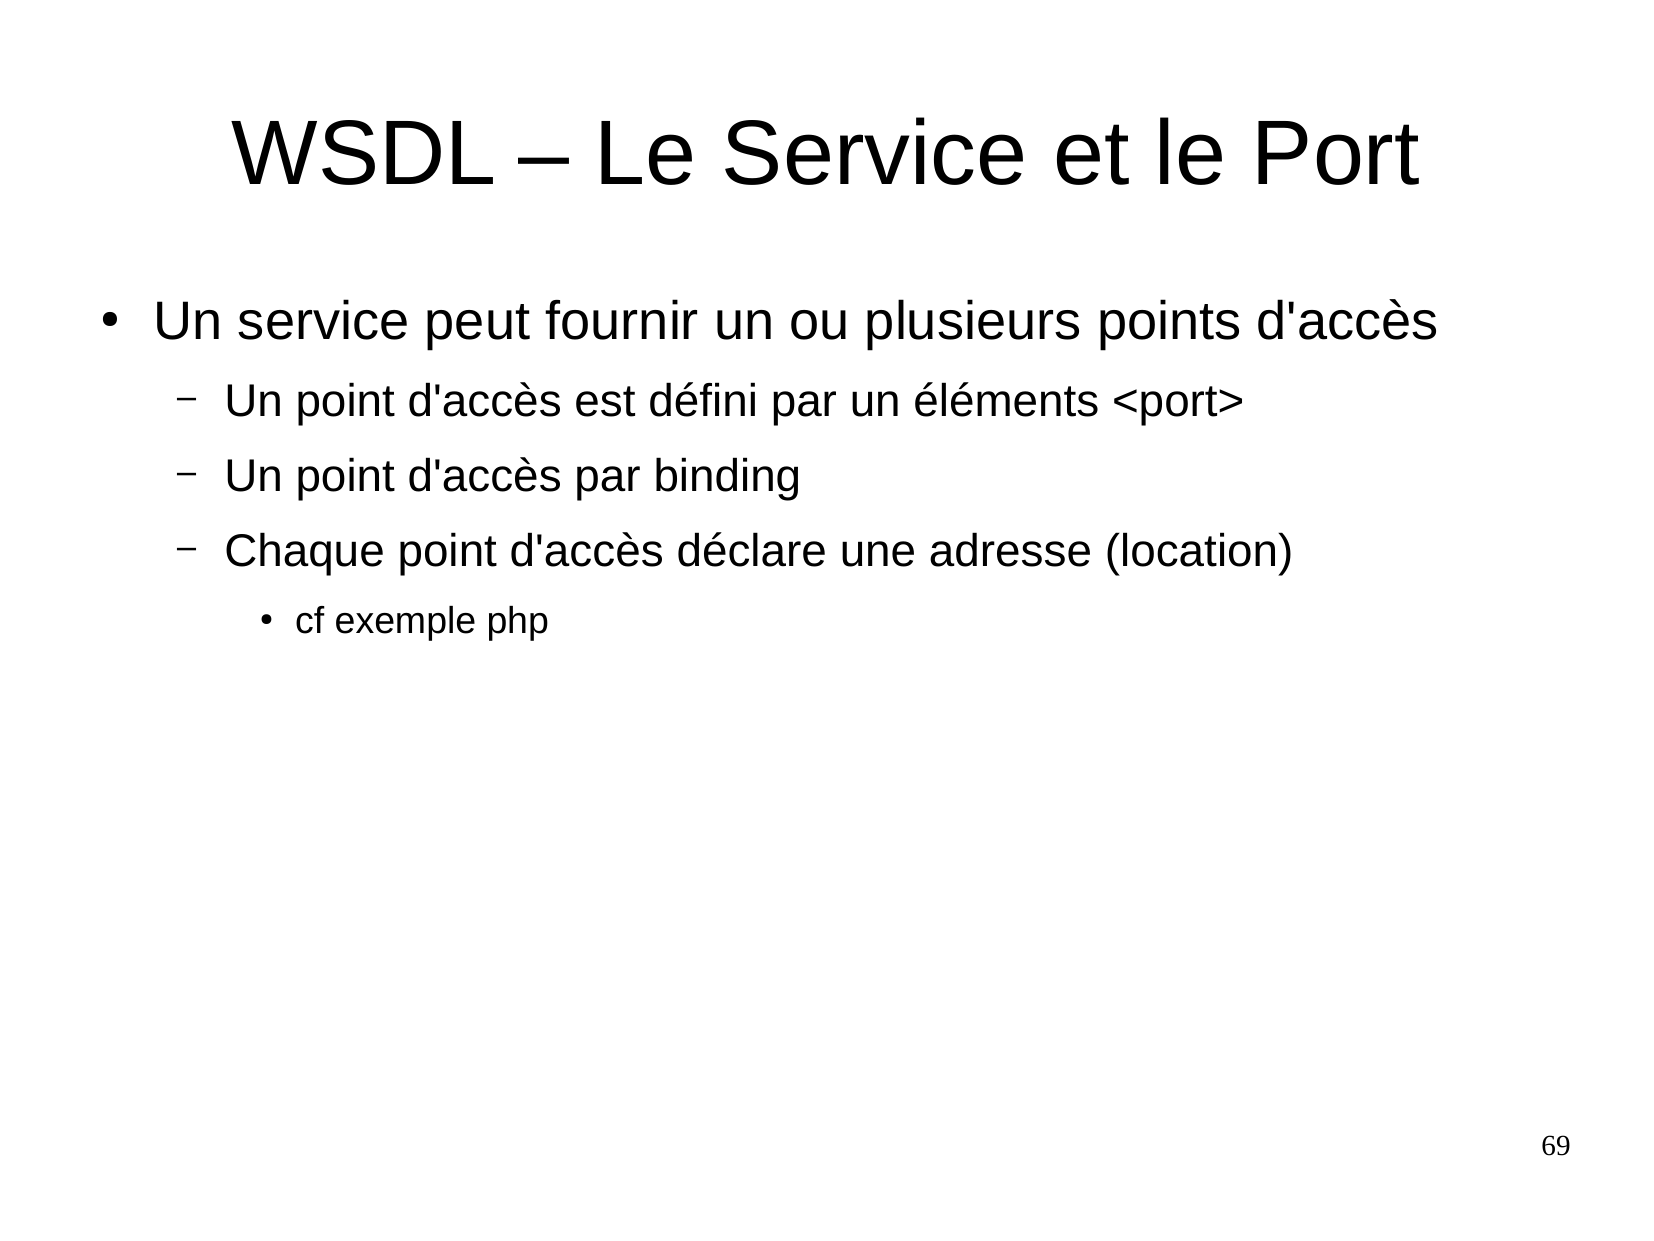

# WSDL – Le Service et le Port
Un service peut fournir un ou plusieurs points d'accès
Un point d'accès est défini par un éléments <port>
Un point d'accès par binding
Chaque point d'accès déclare une adresse (location)
cf exemple php
69